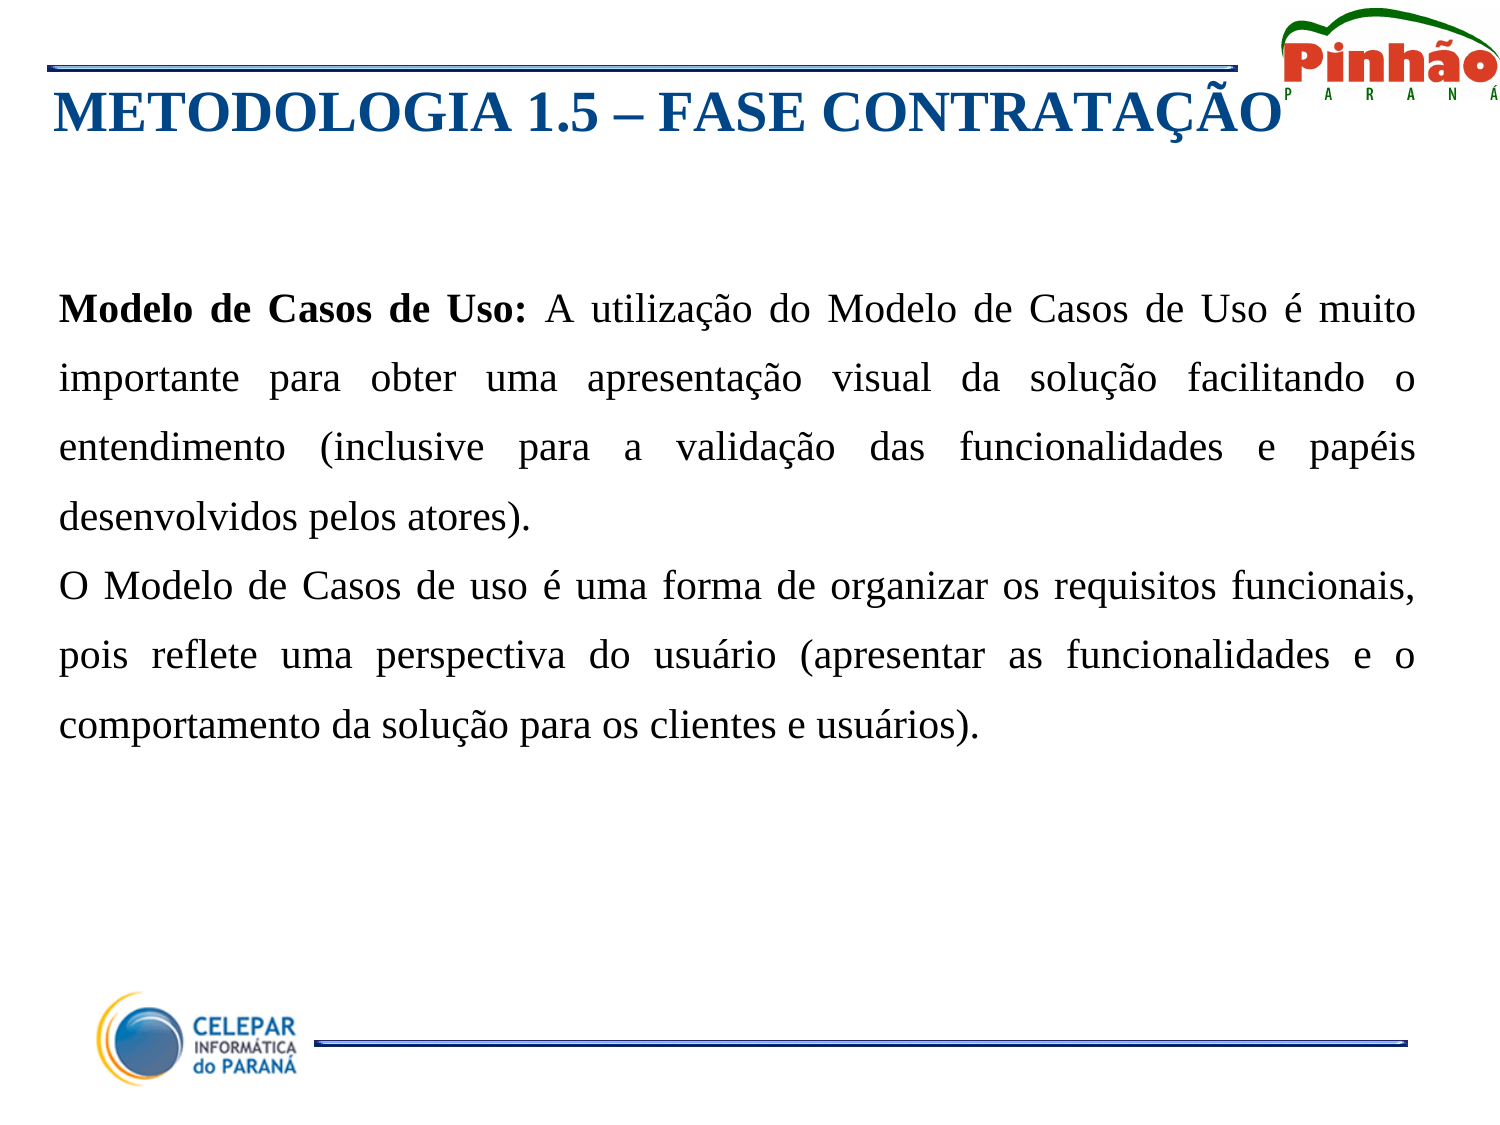

#
METODOLOGIA 1.5 – FASE CONTRATAÇÃO
Modelo de Casos de Uso: A utilização do Modelo de Casos de Uso é muito importante para obter uma apresentação visual da solução facilitando o entendimento (inclusive para a validação das funcionalidades e papéis desenvolvidos pelos atores).
O Modelo de Casos de uso é uma forma de organizar os requisitos funcionais, pois reflete uma perspectiva do usuário (apresentar as funcionalidades e o comportamento da solução para os clientes e usuários).